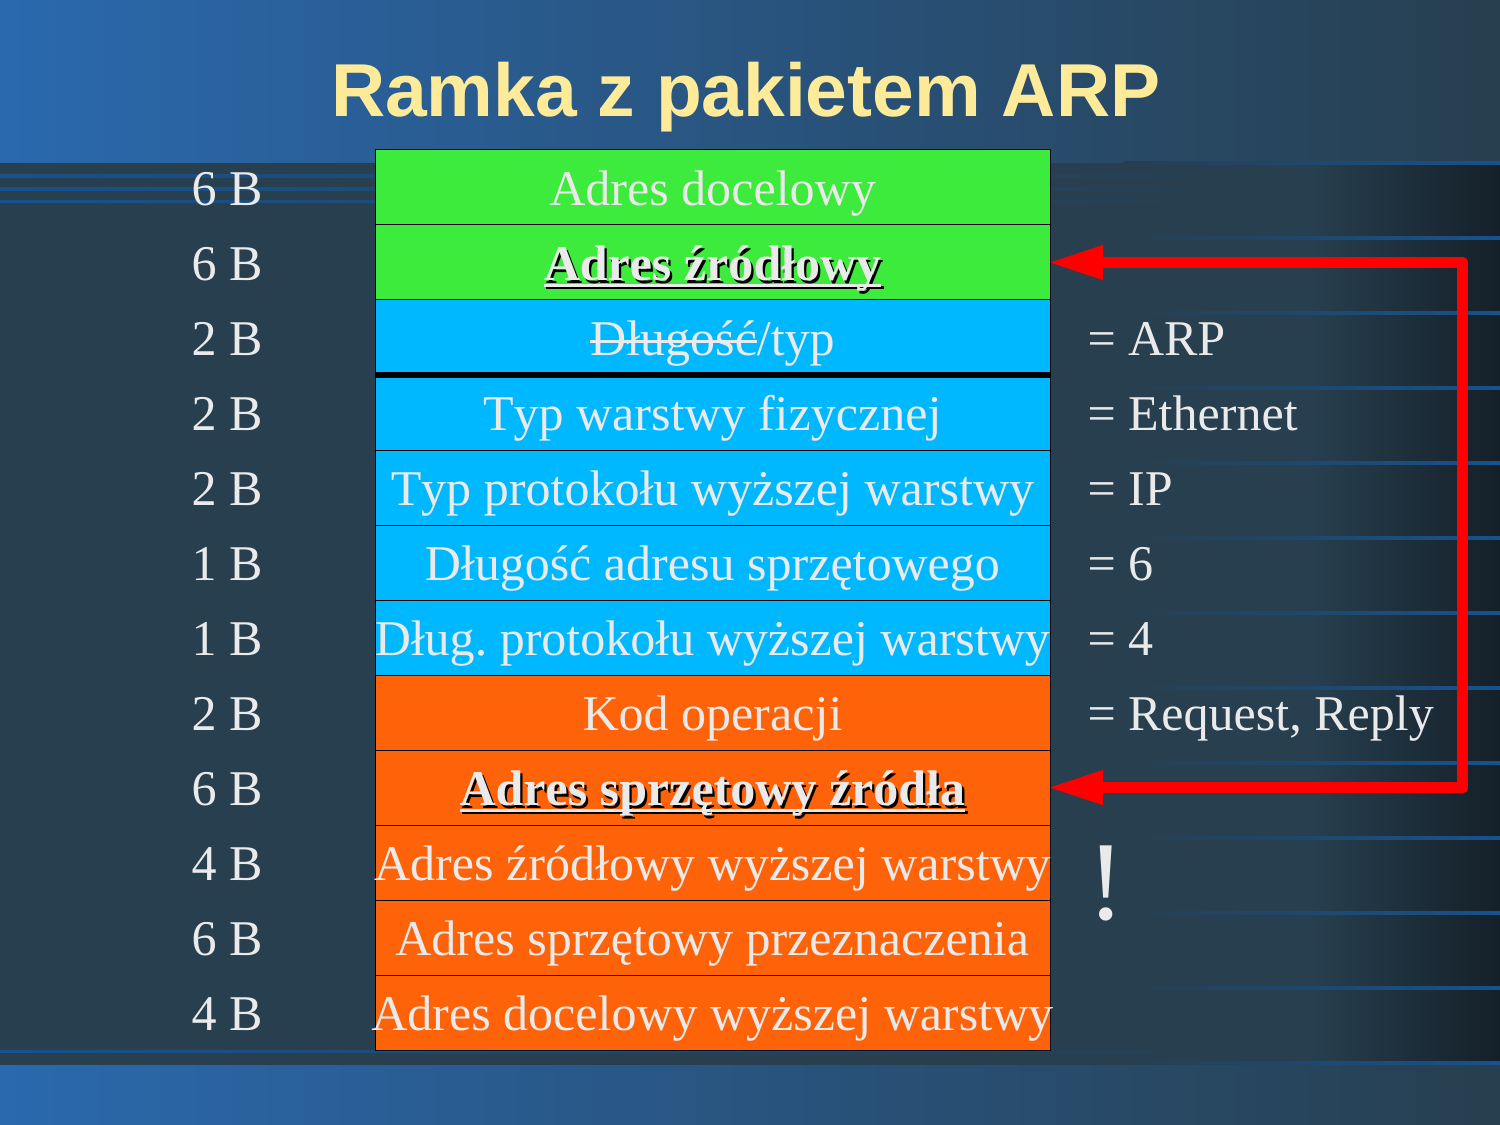

# Ramka z pakietem ARP
6 B
Adres docelowy
6 B
Adres źródłowy
2 B
Długość/typ
= ARP
2 B
Typ warstwy fizycznej
= Ethernet
2 B
Typ protokołu wyższej warstwy
= IP
1 B
Długość adresu sprzętowego
= 6
1 B
Dług. protokołu wyższej warstwy
= 4
2 B
Kod operacji
= Request, Reply
6 B
Adres sprzętowy źródła
!
4 B
Adres źródłowy wyższej warstwy
6 B
Adres sprzętowy przeznaczenia
4 B
Adres docelowy wyższej warstwy